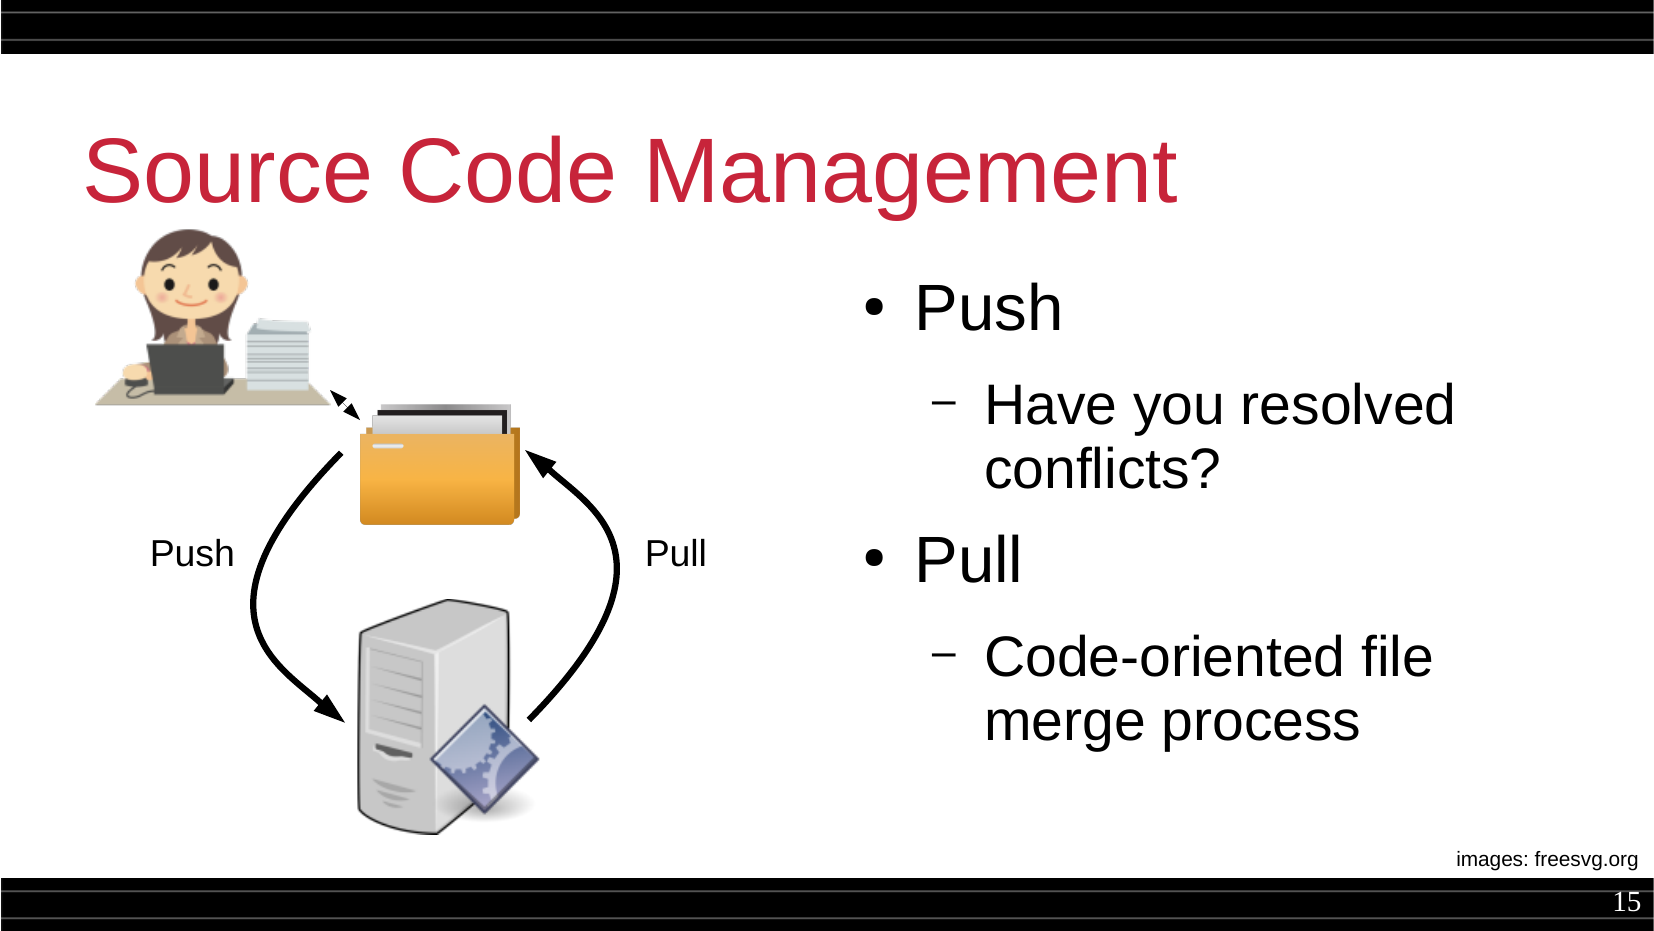

# Source Code Management
Push
Have you resolved conflicts?
Pull
Code-oriented file merge process
Push
Pull
images: freesvg.org